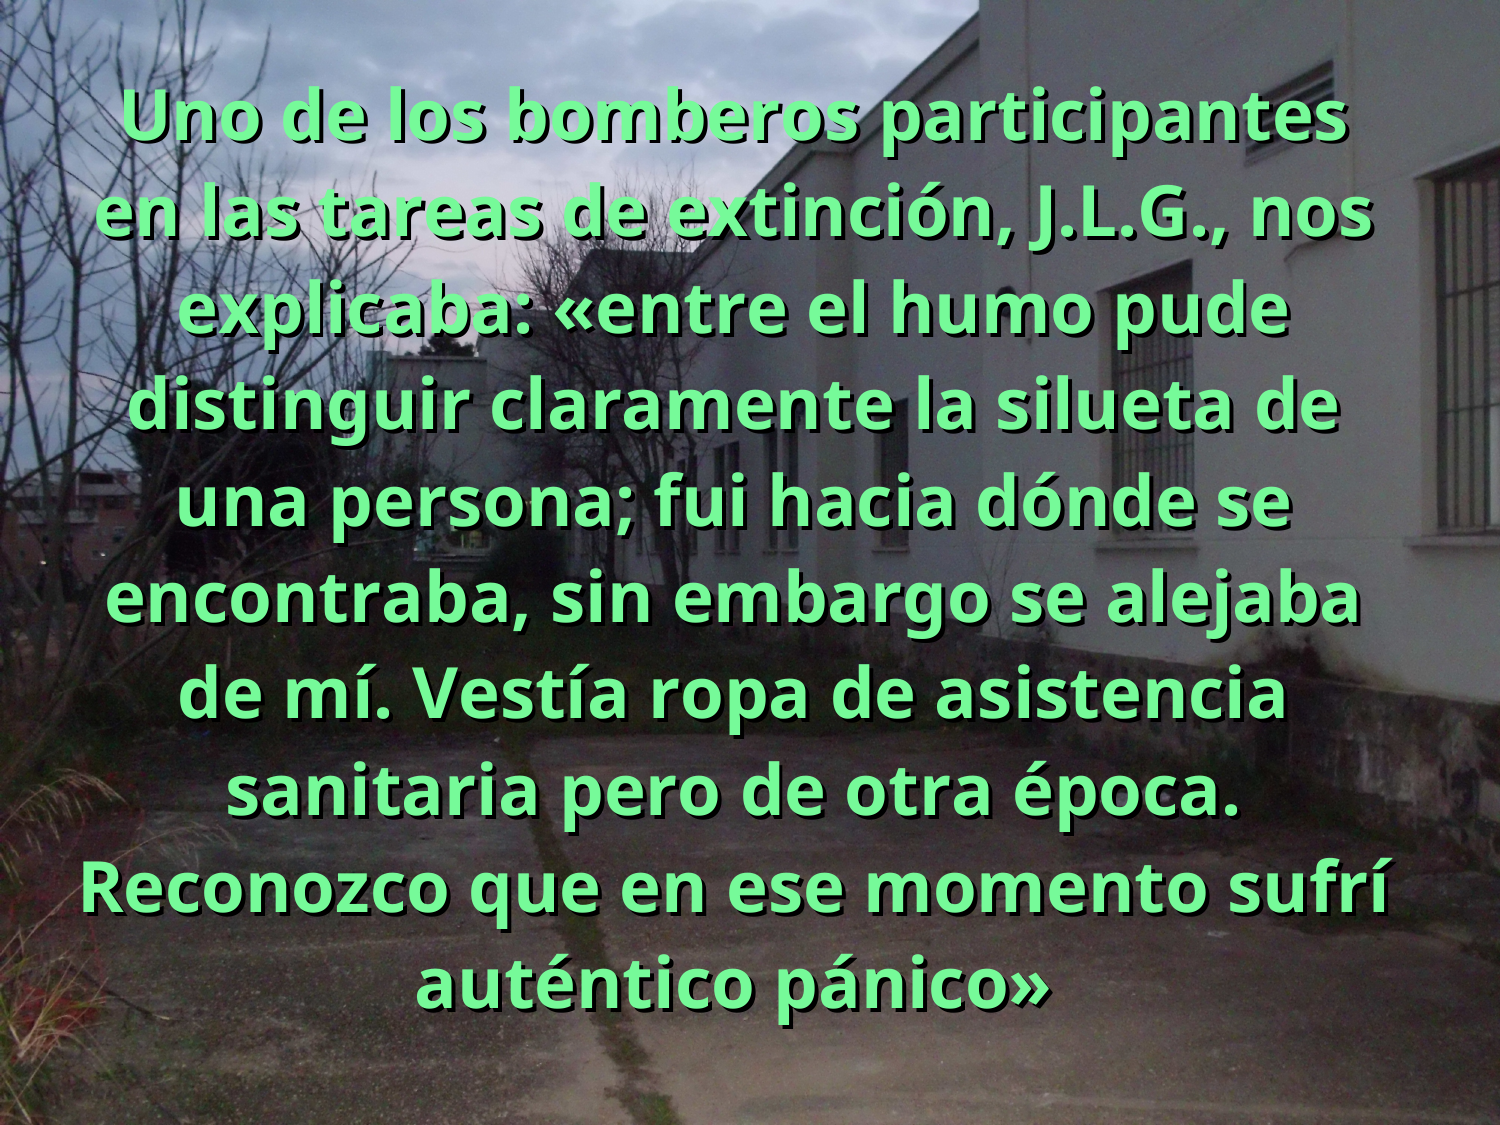

# Uno de los bomberos participantes en las tareas de extinción, J.L.G., nos explicaba: «entre el humo pude distinguir claramente la silueta de una persona; fui hacia dónde se encontraba, sin embargo se alejaba de mí. Vestía ropa de asistencia sanitaria pero de otra época. Reconozco que en ese momento sufrí auténtico pánico»